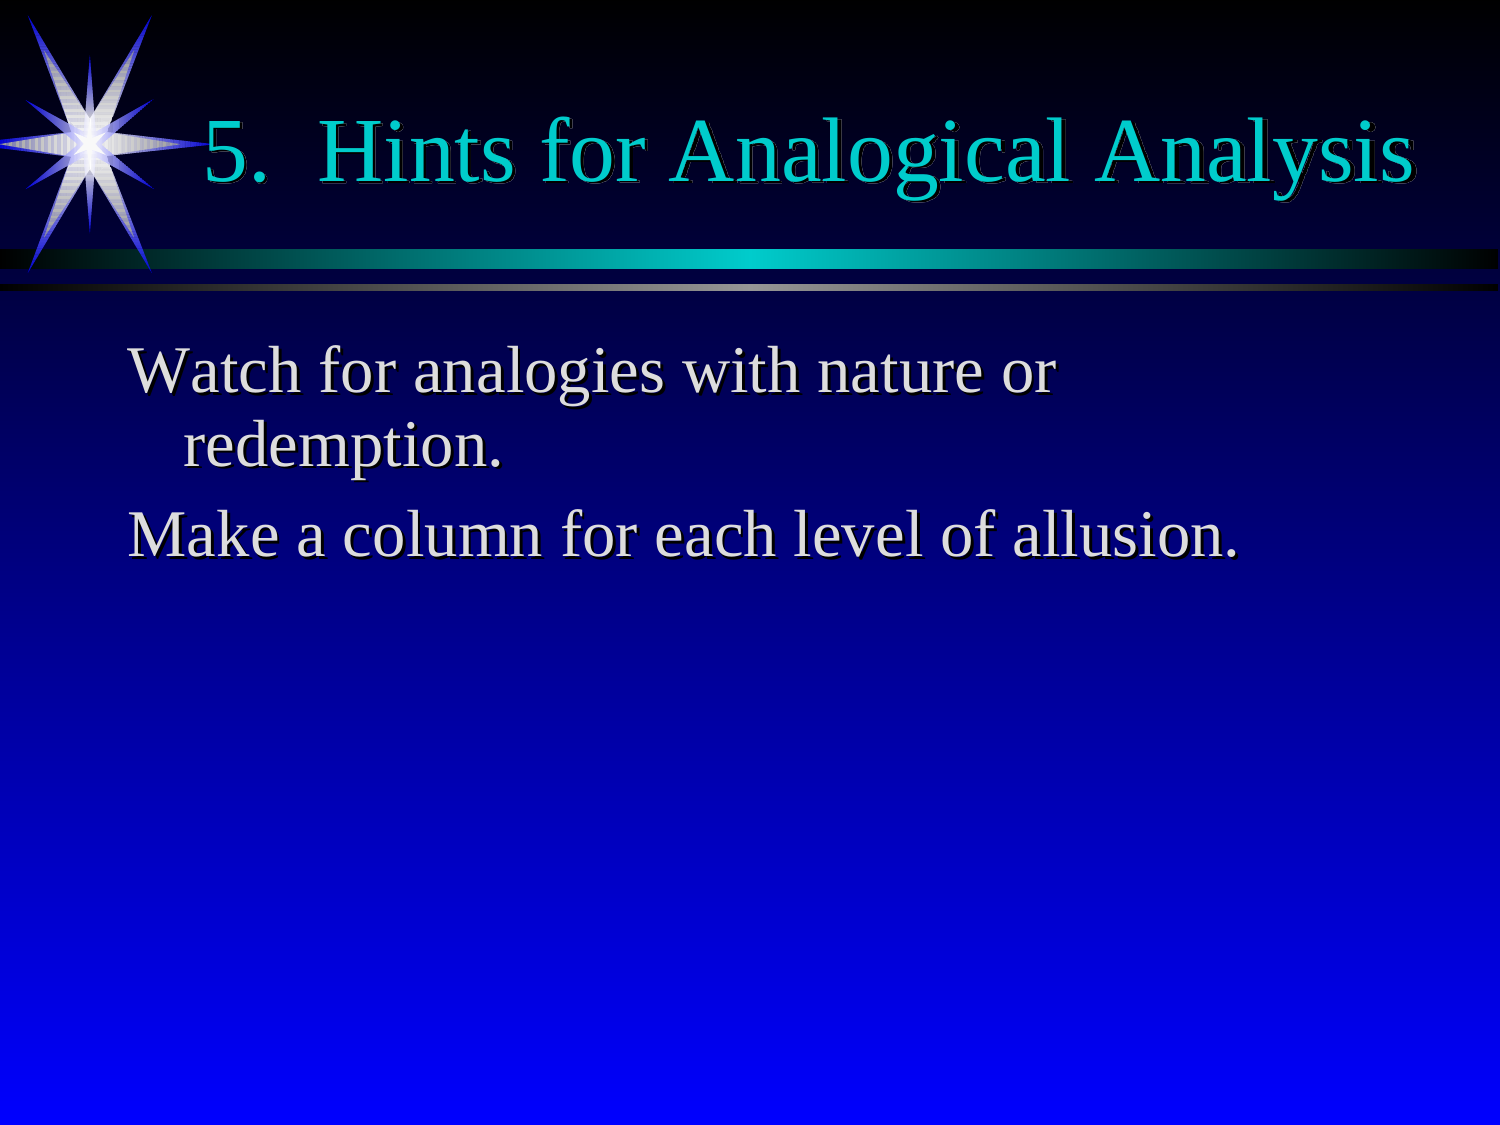

# 5. Hints for Analogical Analysis
Watch for analogies with nature or redemption.
Make a column for each level of allusion.